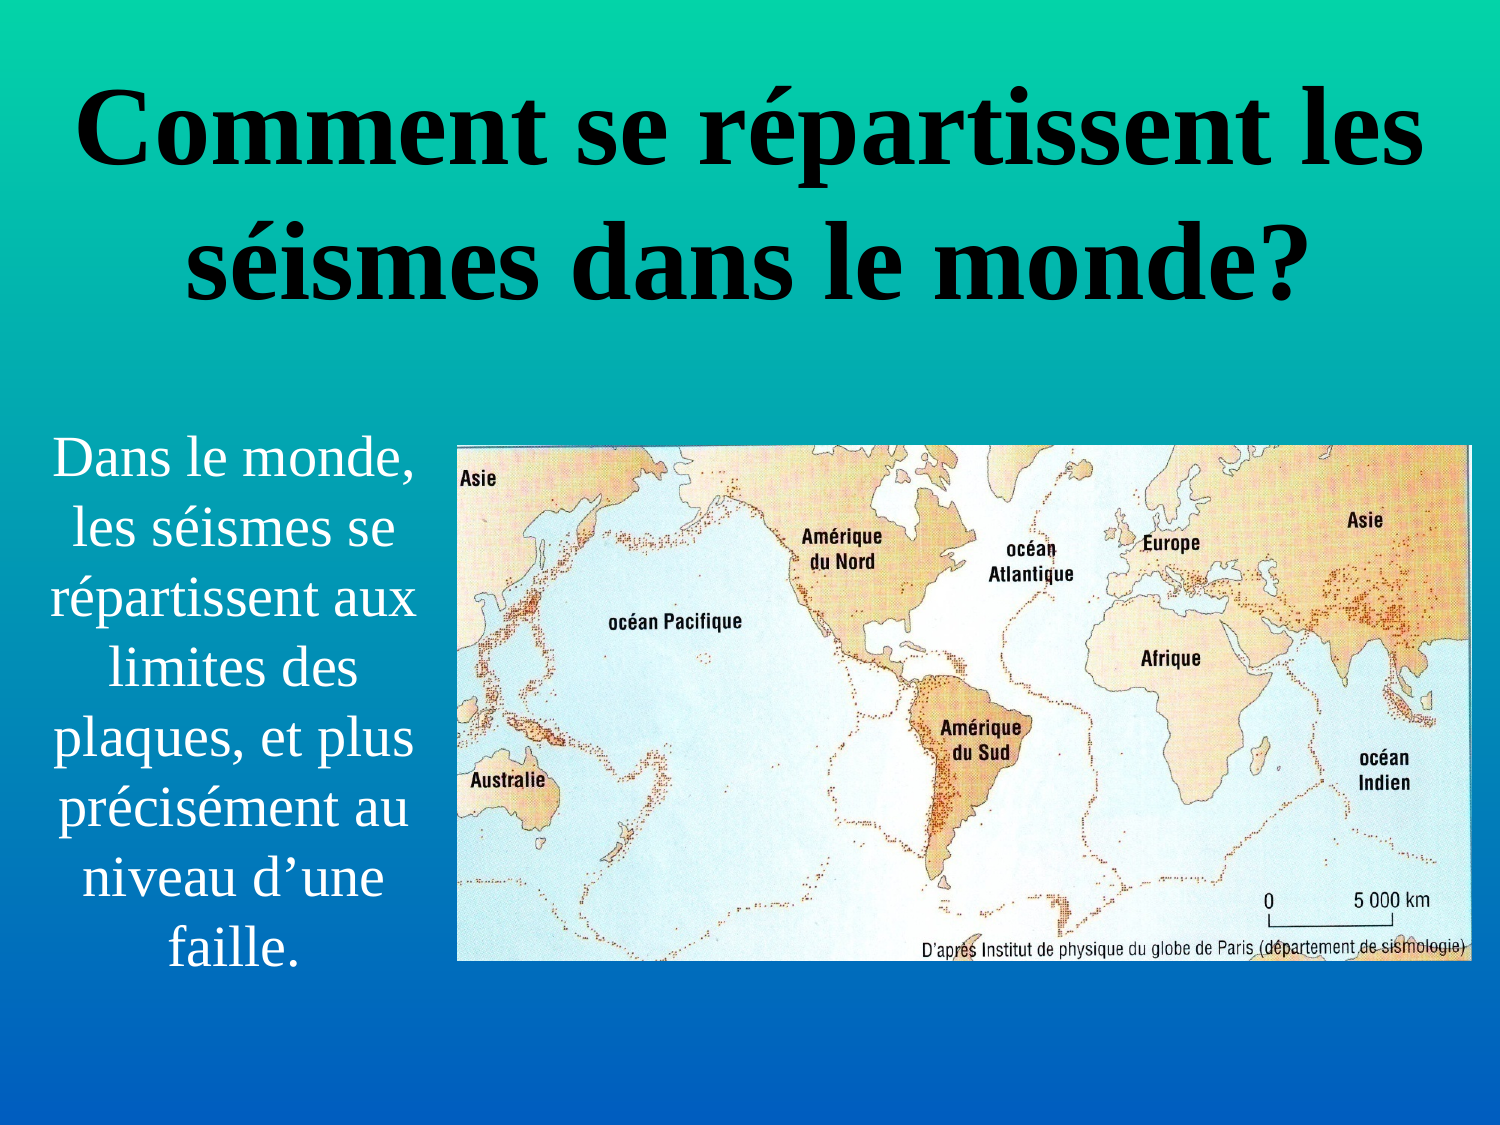

Comment se répartissent les séismes dans le monde?
Dans le monde, les séismes se répartissent aux limites des plaques, et plus précisément au niveau d’une faille.